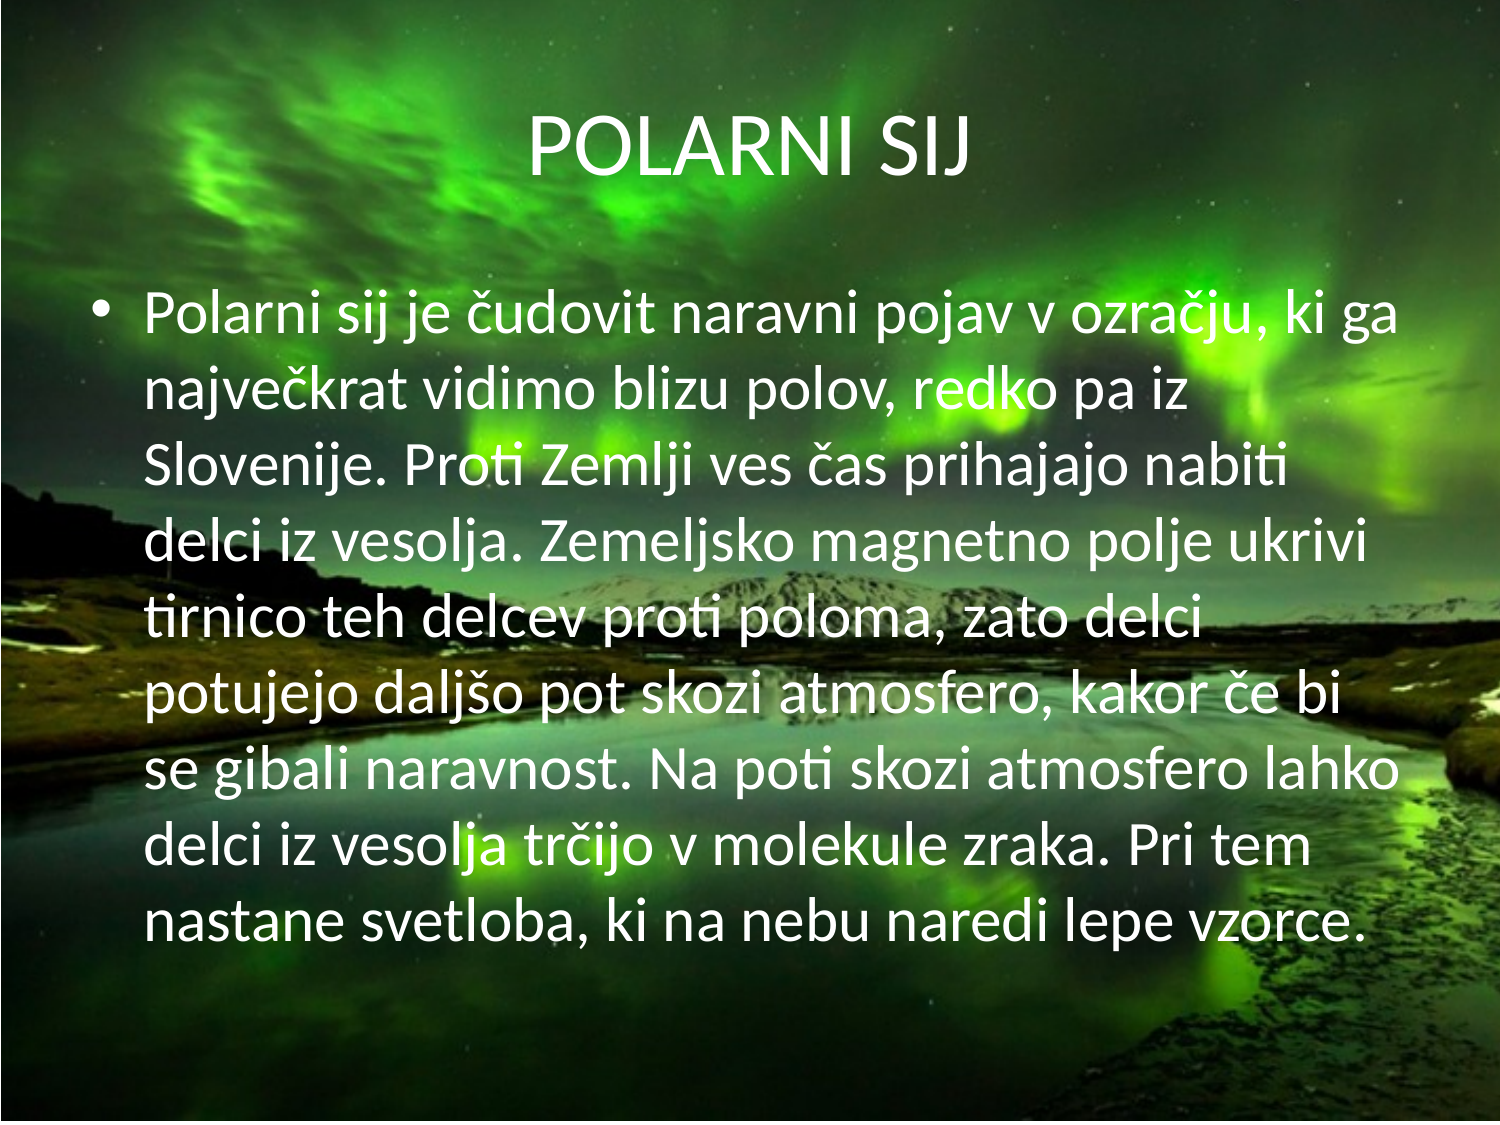

# POLARNI SIJ
Polarni sij je čudovit naravni pojav v ozračju, ki ga največkrat vidimo blizu polov, redko pa iz Slovenije. Proti Zemlji ves čas prihajajo nabiti delci iz vesolja. Zemeljsko magnetno polje ukrivi tirnico teh delcev proti poloma, zato delci potujejo daljšo pot skozi atmosfero, kakor če bi se gibali naravnost. Na poti skozi atmosfero lahko delci iz vesolja trčijo v molekule zraka. Pri tem nastane svetloba, ki na nebu naredi lepe vzorce.